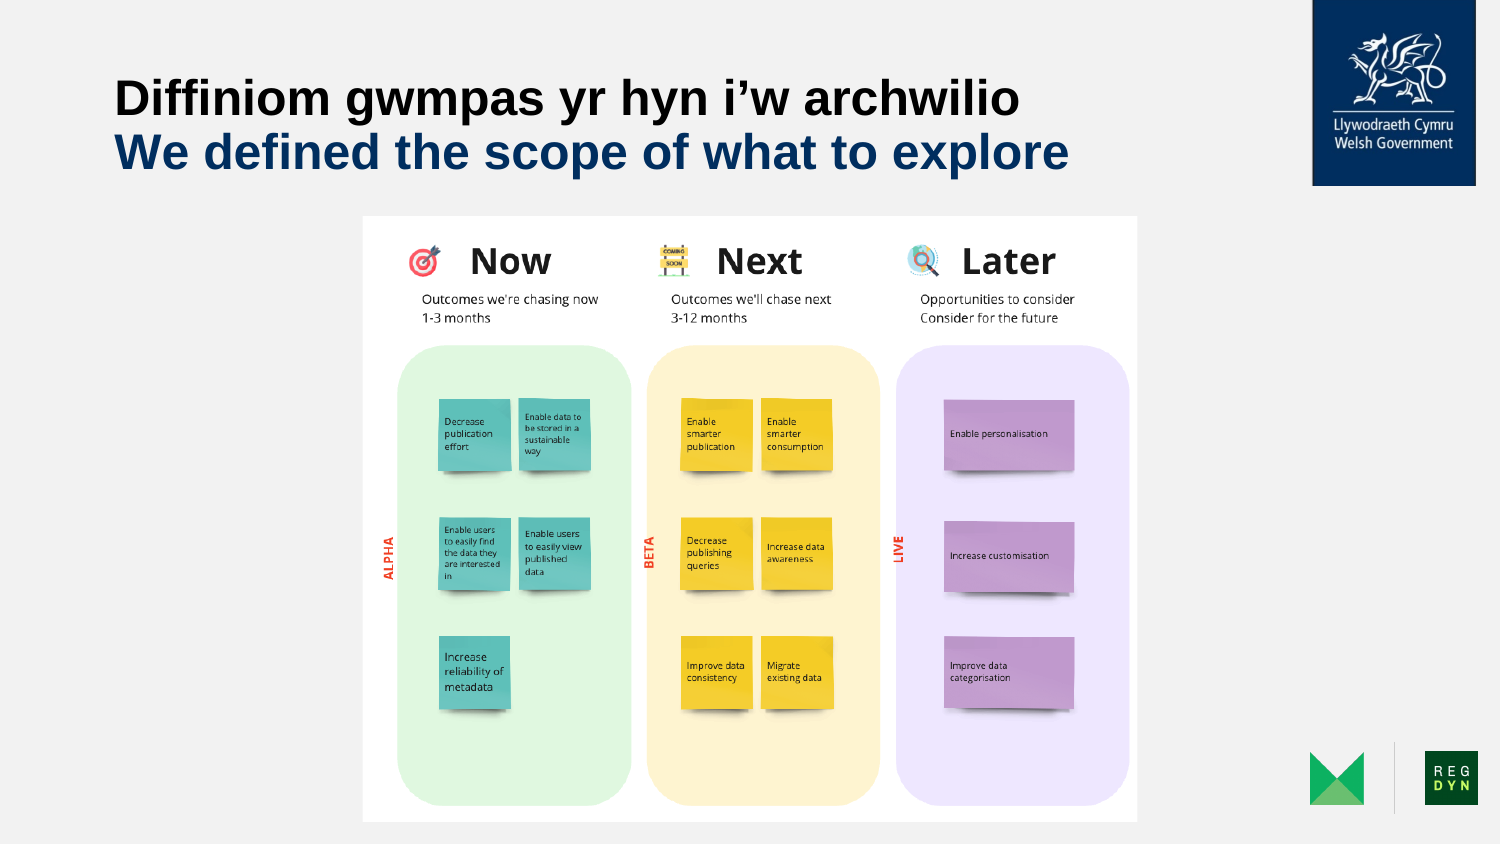

# Diffiniom gwmpas yr hyn i’w archwilio We defined the scope of what to explore